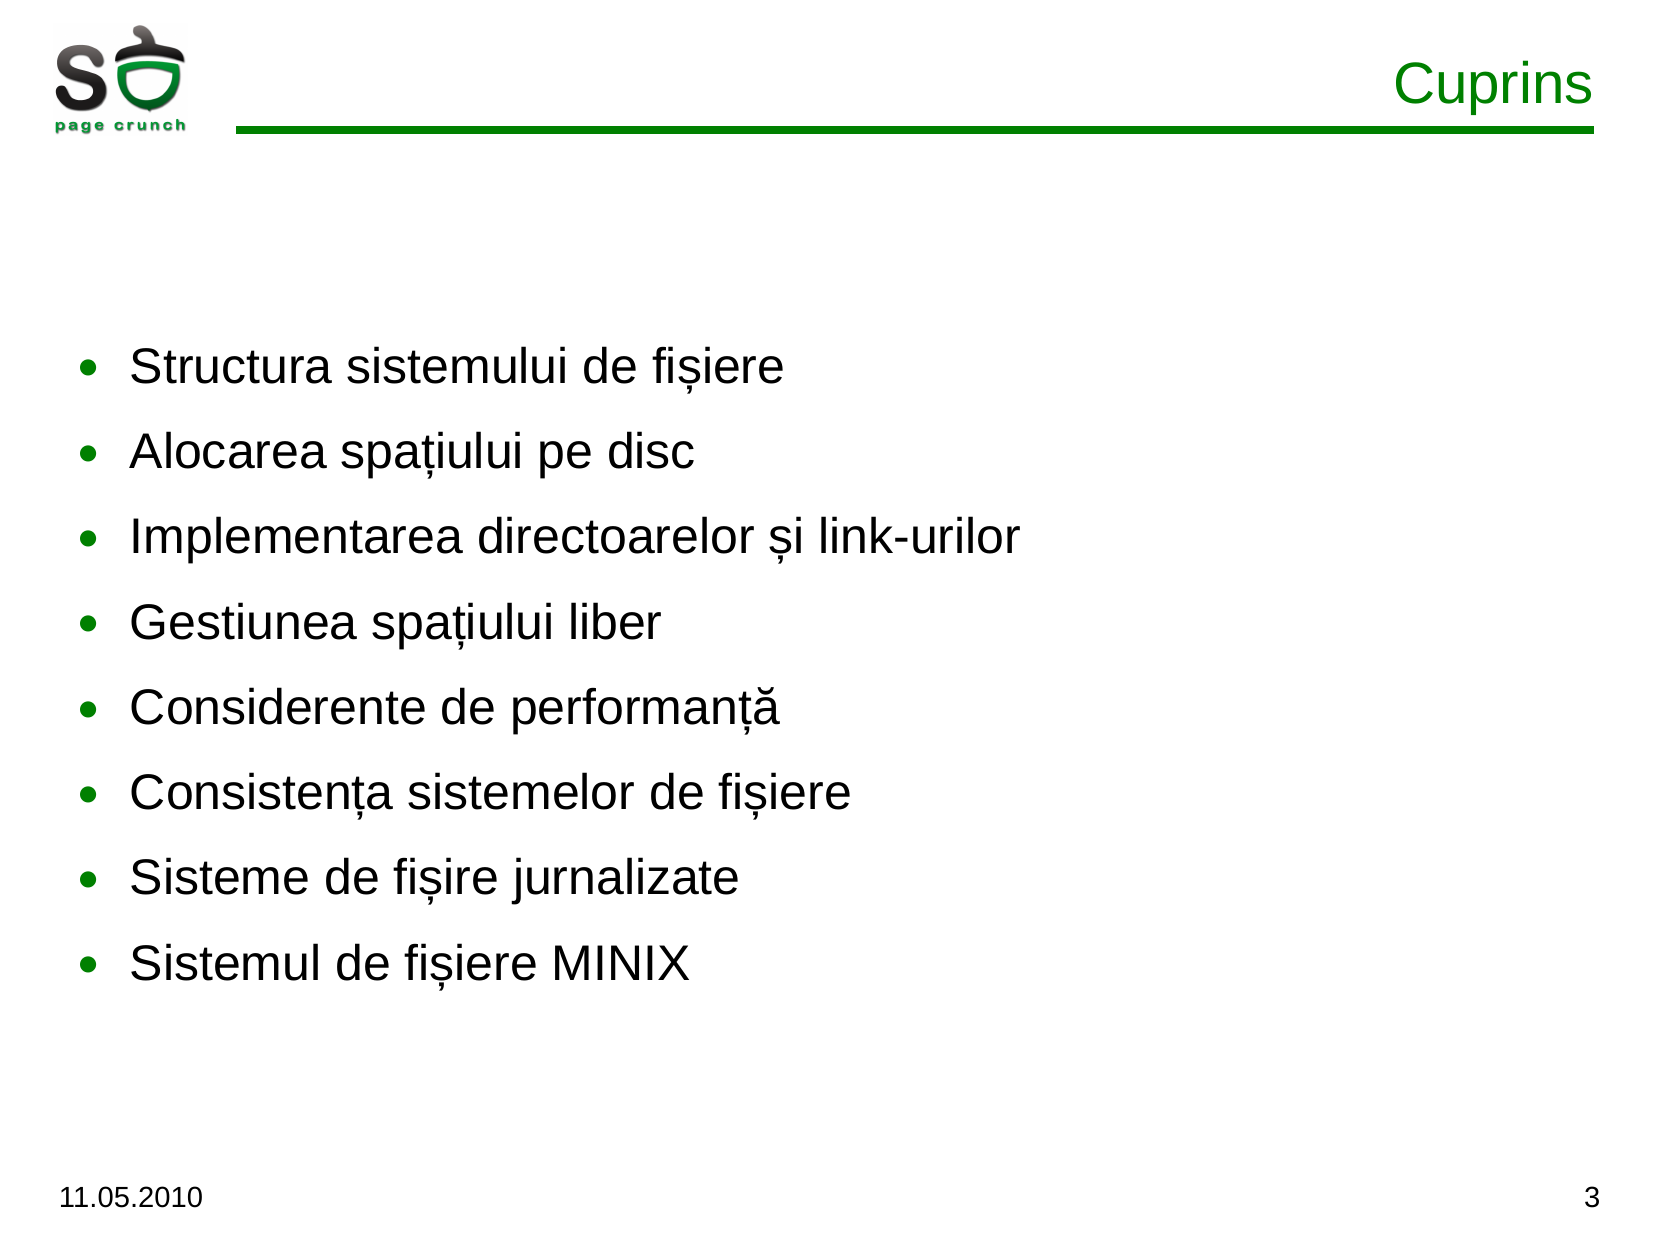

# Cuprins
Structura sistemului de fișiere
Alocarea spațiului pe disc
Implementarea directoarelor și link-urilor
Gestiunea spațiului liber
Considerente de performanță
Consistența sistemelor de fișiere
Sisteme de fișire jurnalizate
Sistemul de fișiere MINIX
11.05.2010
3